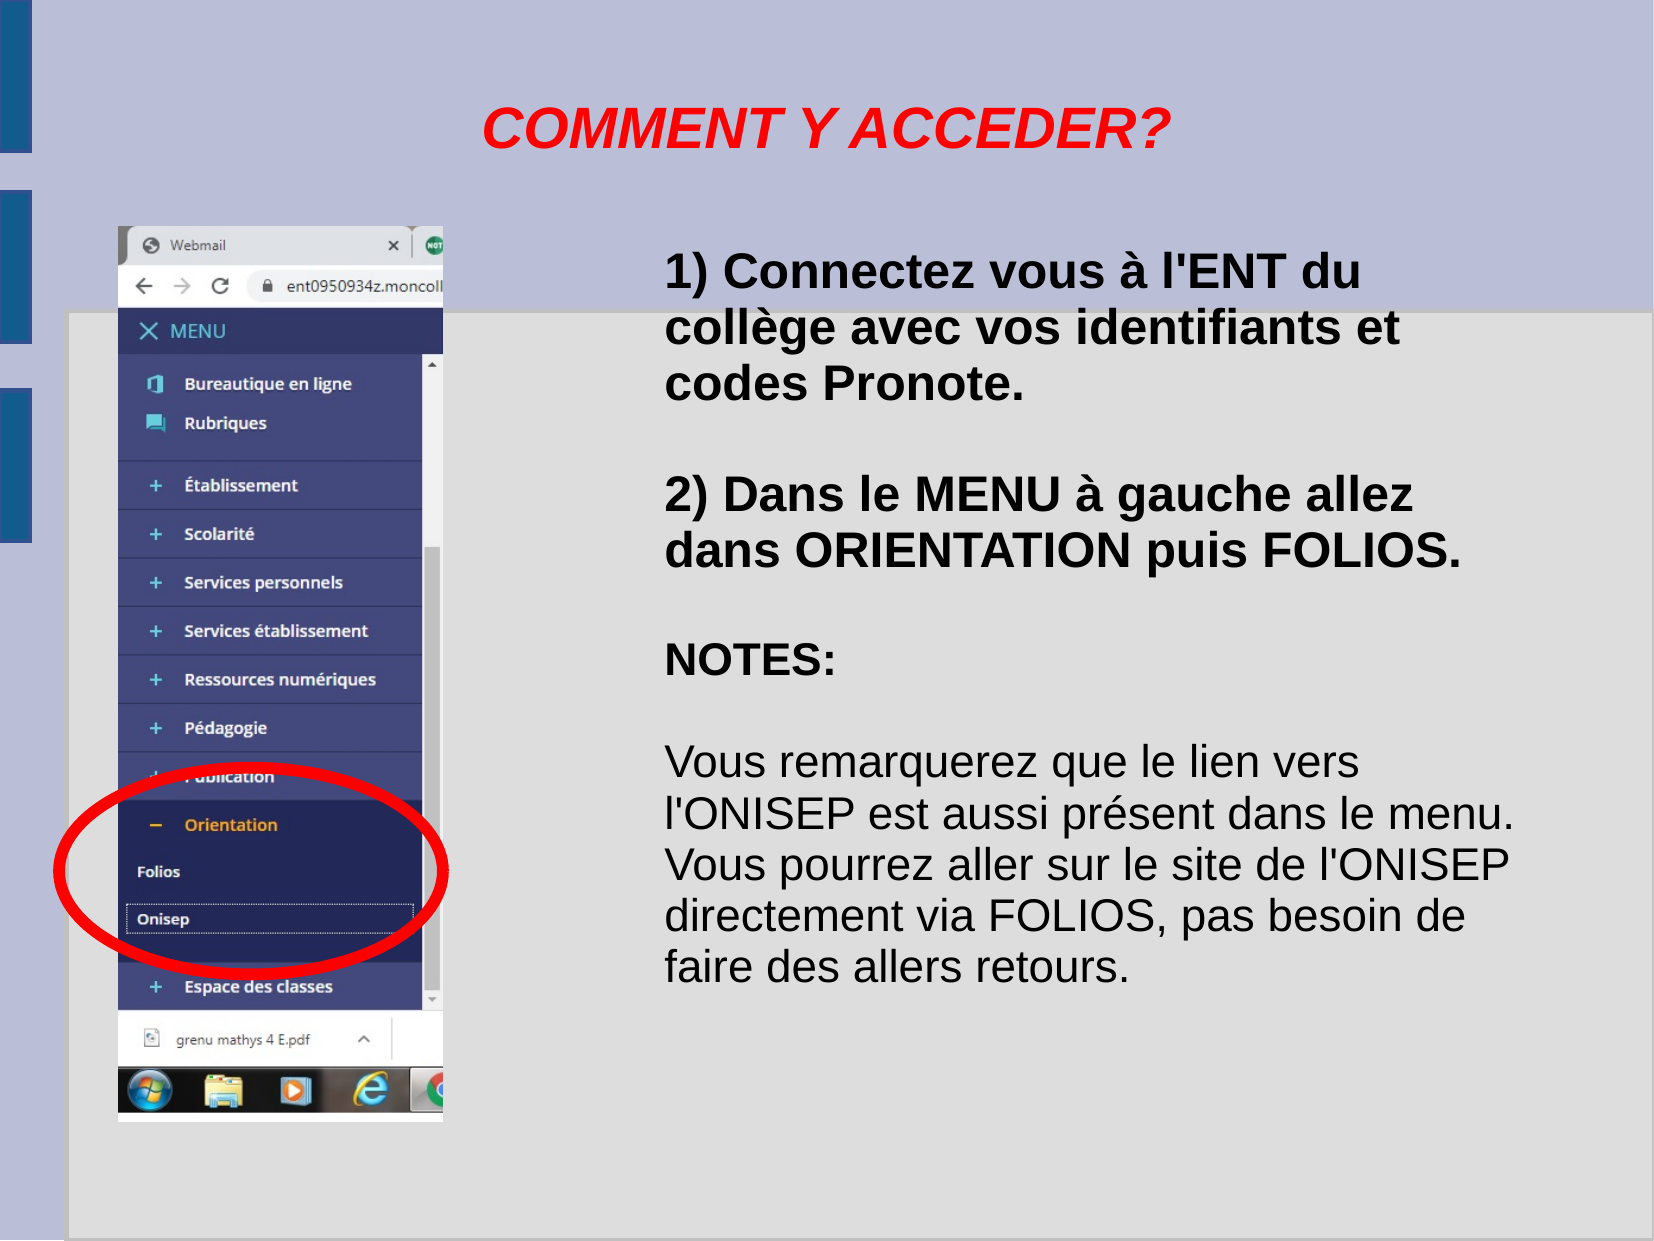

COMMENT Y ACCEDER?
1) Connectez vous à l'ENT du collège avec vos identifiants et codes Pronote.
2) Dans le MENU à gauche allez dans ORIENTATION puis FOLIOS.
NOTES:
Vous remarquerez que le lien vers l'ONISEP est aussi présent dans le menu.
Vous pourrez aller sur le site de l'ONISEP directement via FOLIOS, pas besoin de faire des allers retours.